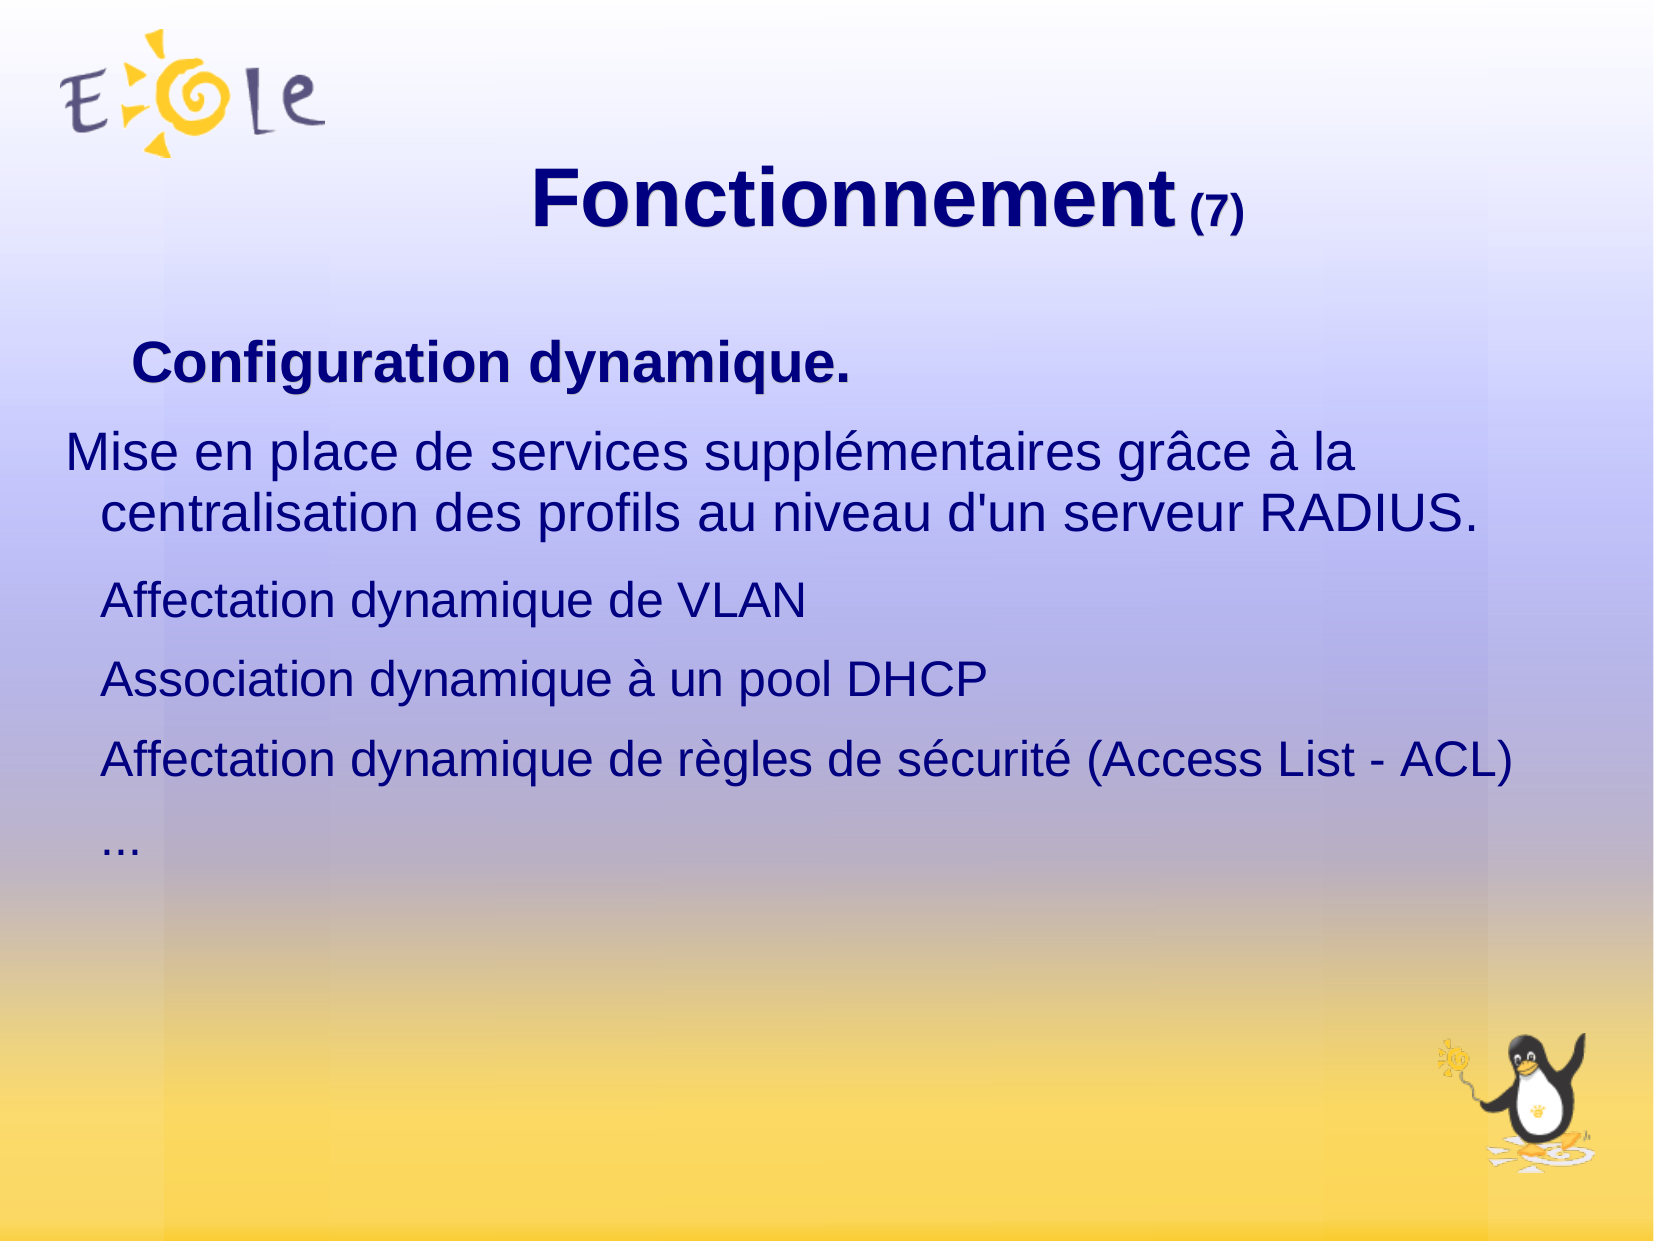

Fonctionnement (7)
#
Configuration dynamique.
Mise en place de services supplémentaires grâce à la centralisation des profils au niveau d'un serveur RADIUS.
Affectation dynamique de VLAN
Association dynamique à un pool DHCP
Affectation dynamique de règles de sécurité (Access List - ACL)
...